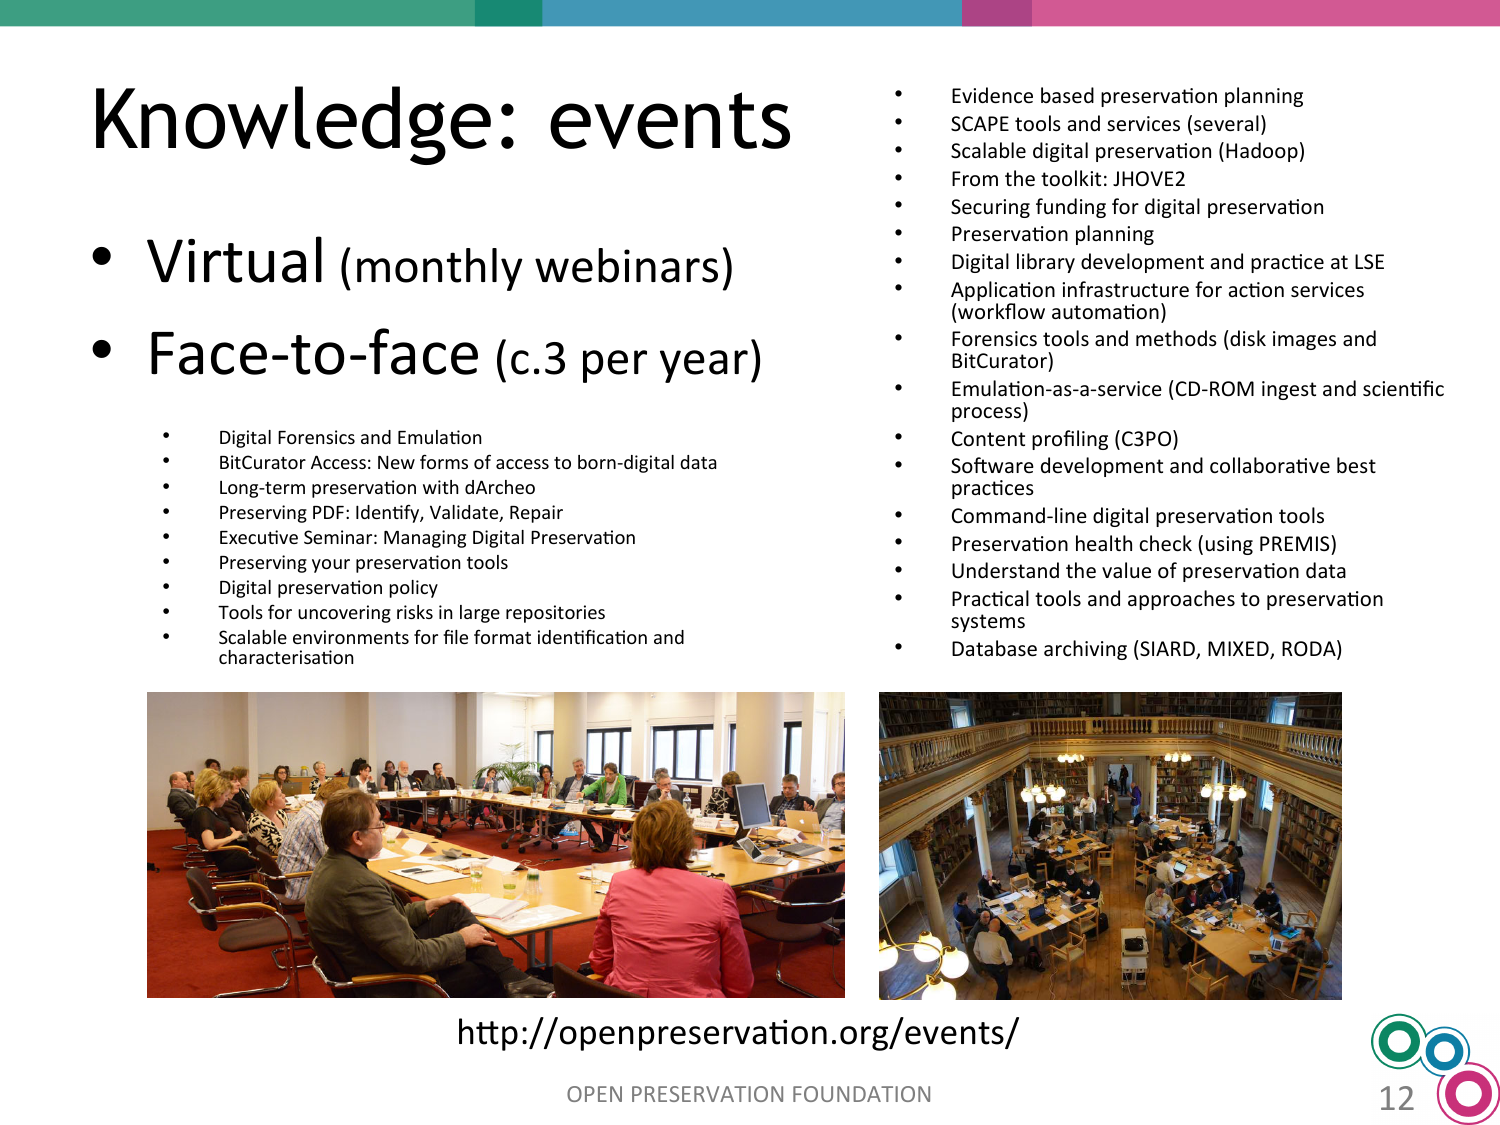

# Knowledge: events
Evidence based preservation planning
SCAPE tools and services (several)
Scalable digital preservation (Hadoop)
From the toolkit: JHOVE2
Securing funding for digital preservation
Preservation planning
Digital library development and practice at LSE
Application infrastructure for action services (workflow automation)
Forensics tools and methods (disk images and BitCurator)
Emulation-as-a-service (CD-ROM ingest and scientific process)
Content profiling (C3PO)
Software development and collaborative best practices
Command-line digital preservation tools
Preservation health check (using PREMIS)
Understand the value of preservation data
Practical tools and approaches to preservation systems
Database archiving (SIARD, MIXED, RODA)
Virtual (monthly webinars)
Face-to-face (c.3 per year)
Digital Forensics and Emulation
BitCurator Access: New forms of access to born-digital data
Long-term preservation with dArcheo
Preserving PDF: Identify, Validate, Repair
Executive Seminar: Managing Digital Preservation
Preserving your preservation tools
Digital preservation policy
Tools for uncovering risks in large repositories
Scalable environments for file format identification and characterisation
http://openpreservation.org/events/